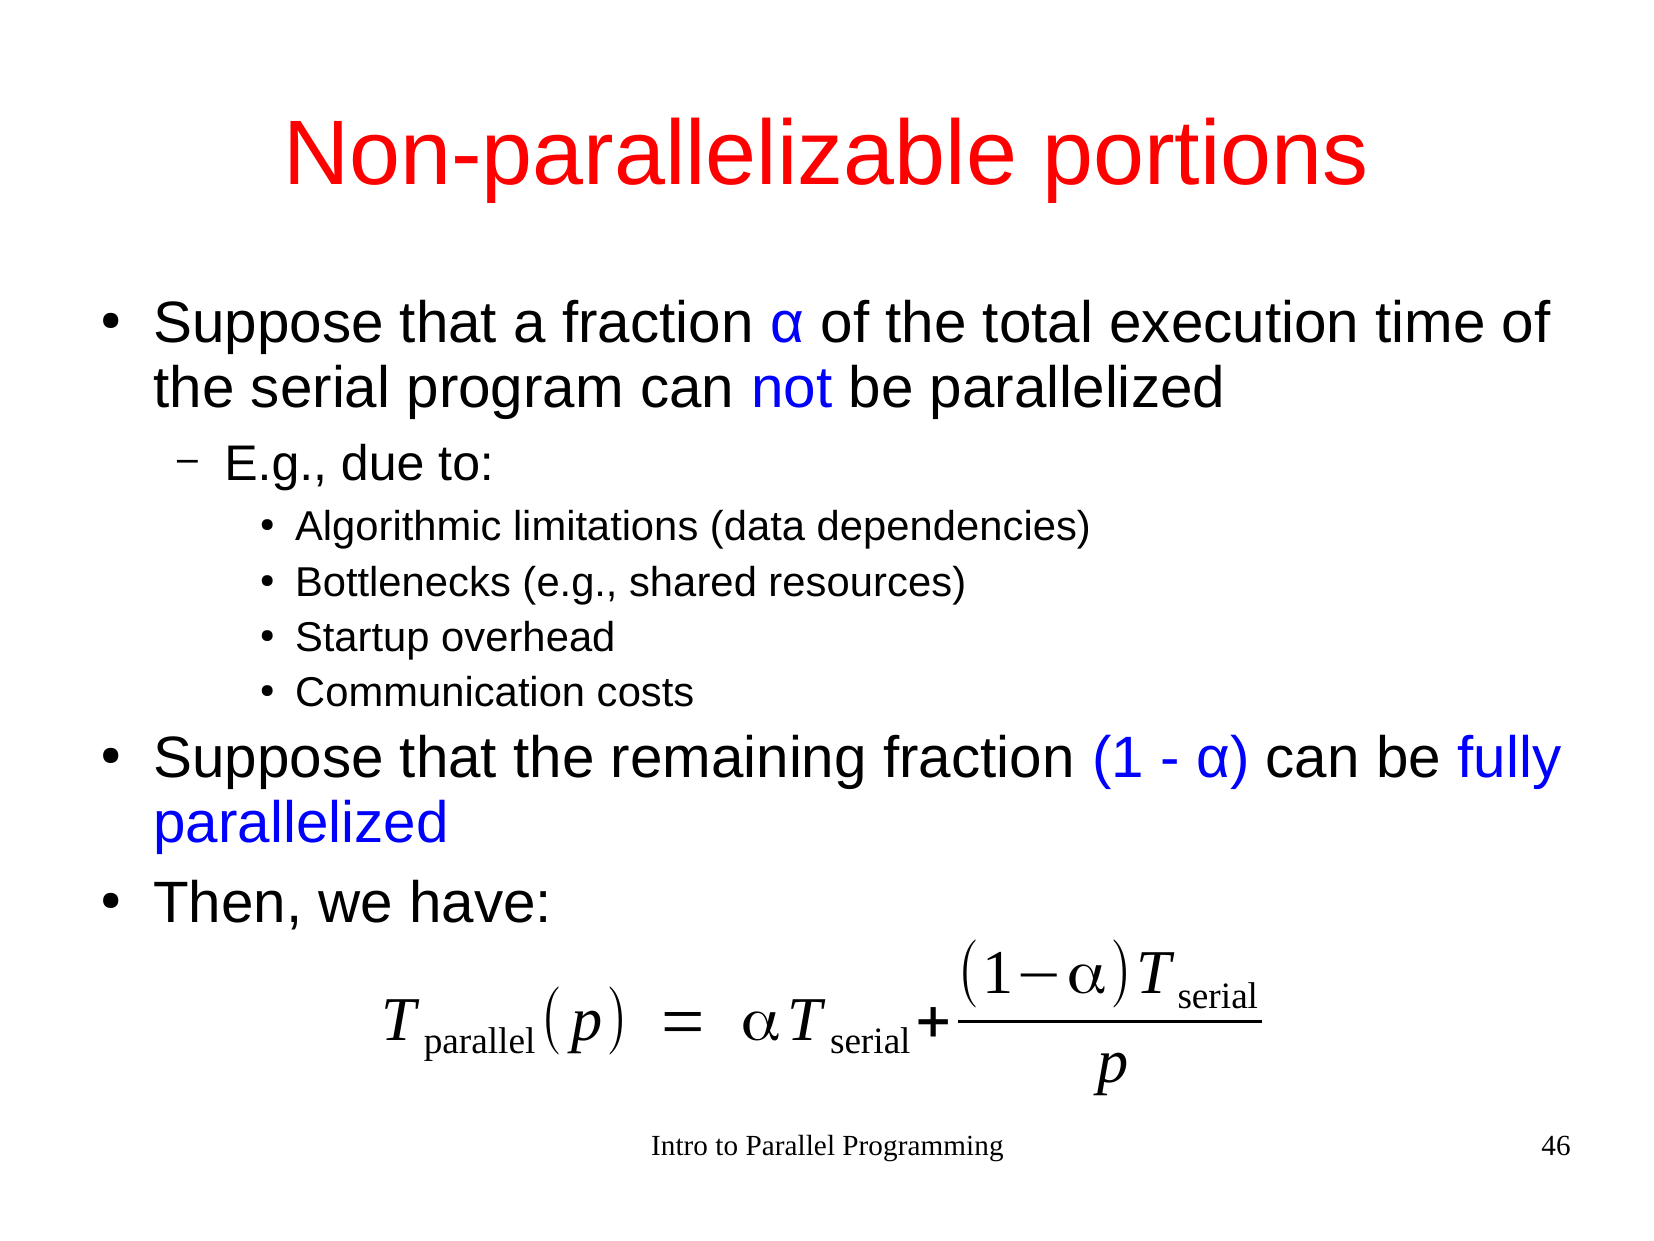

# Non-parallelizable portions
Suppose that a fraction α of the total execution time of the serial program can not be parallelized
E.g., due to:
Algorithmic limitations (data dependencies)
Bottlenecks (e.g., shared resources)
Startup overhead
Communication costs
Suppose that the remaining fraction (1 - α) can be fully parallelized
Then, we have:
Intro to Parallel Programming
46